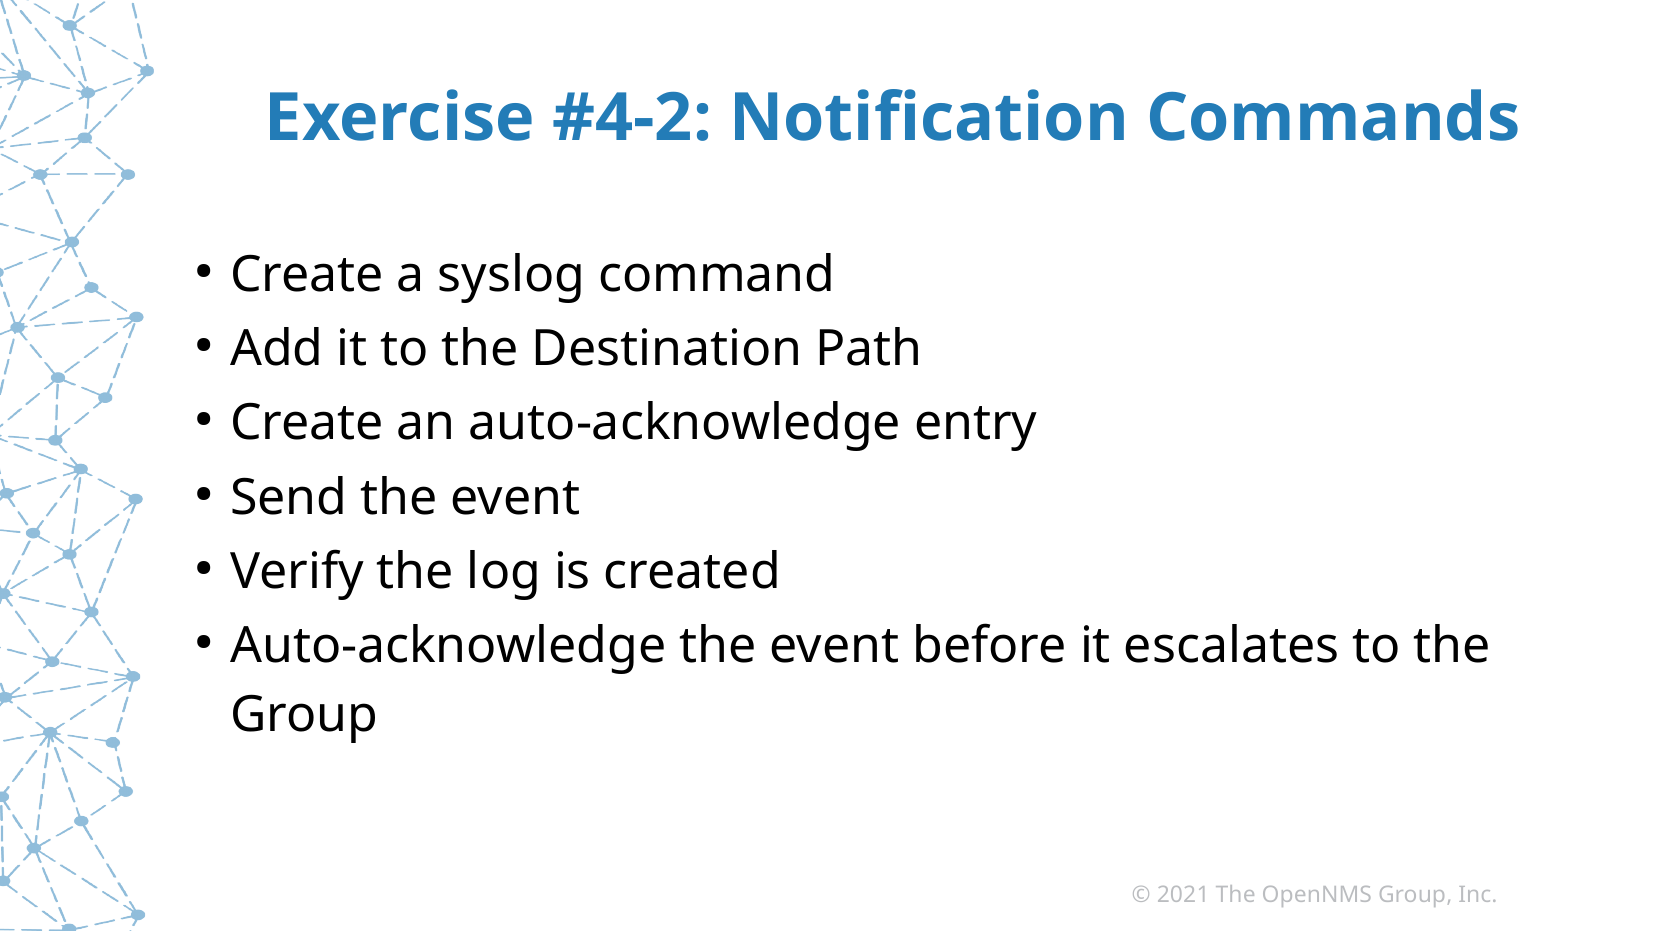

# Exercise #4-2: Notification Commands
Create a syslog command
Add it to the Destination Path
Create an auto-acknowledge entry
Send the event
Verify the log is created
Auto-acknowledge the event before it escalates to the Group